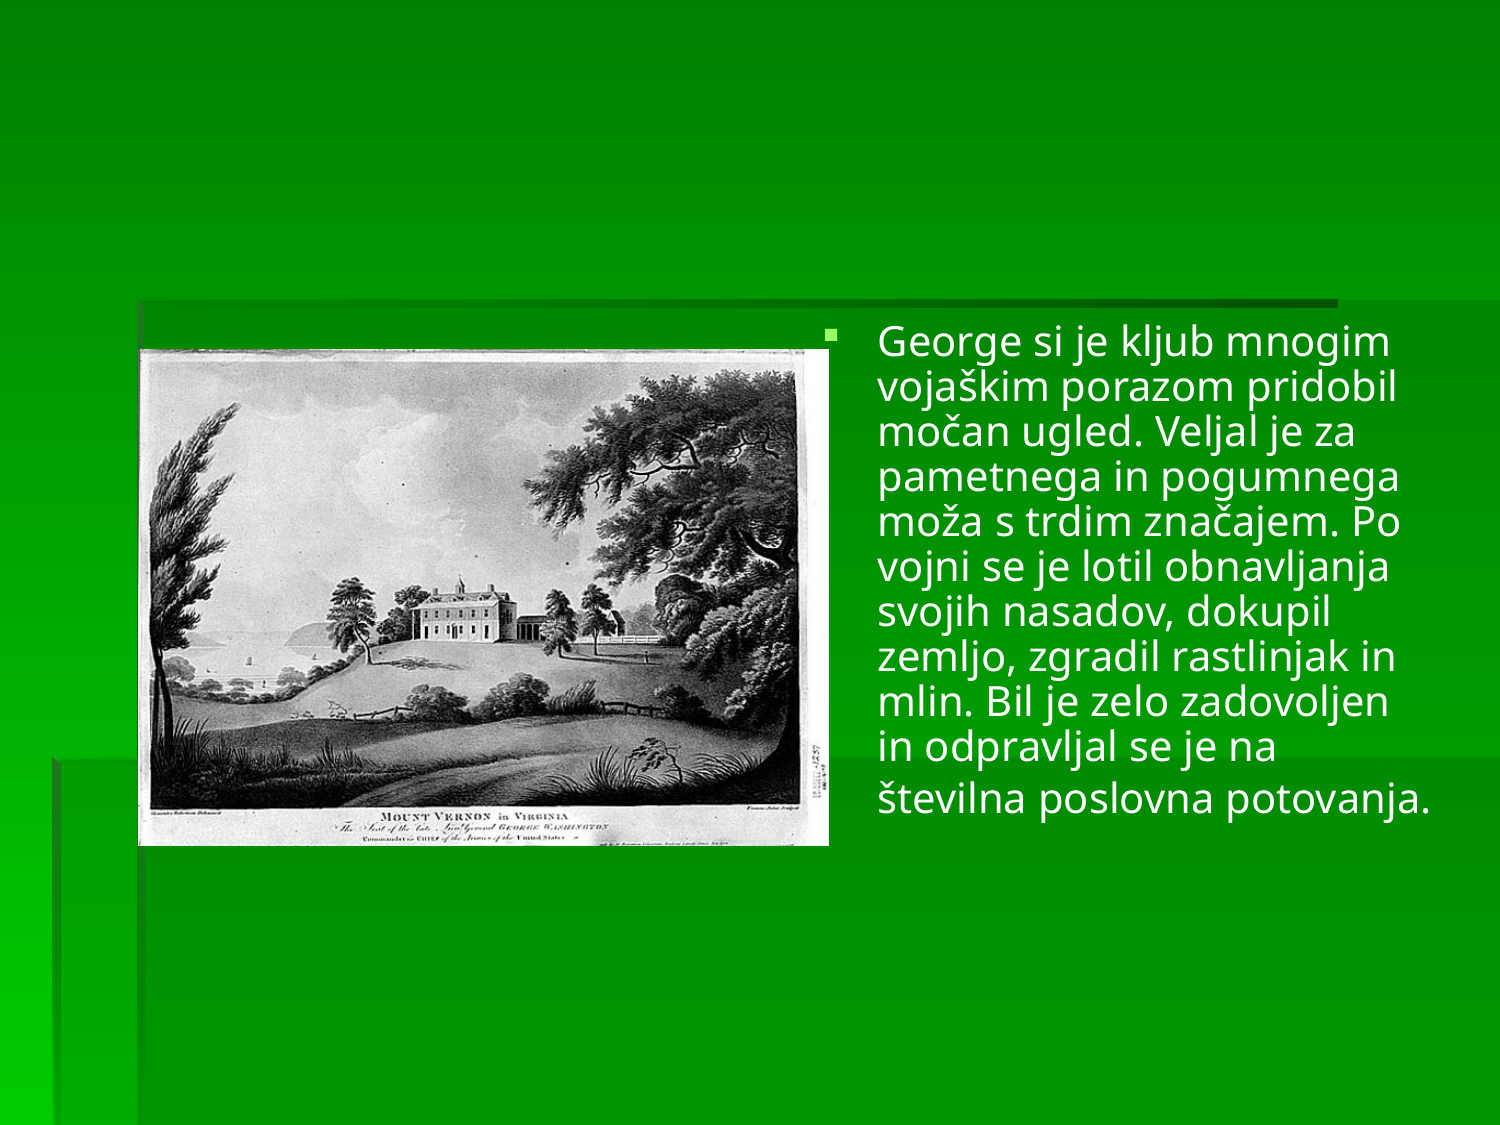

# George si je kljub mnogim vojaškim porazom pridobil močan ugled. Veljal je za pametnega in pogumnega moža s trdim značajem. Po vojni se je lotil obnavljanja svojih nasadov, dokupil zemljo, zgradil rastlinjak in mlin. Bil je zelo zadovoljen in odpravljal se je na številna poslovna potovanja.